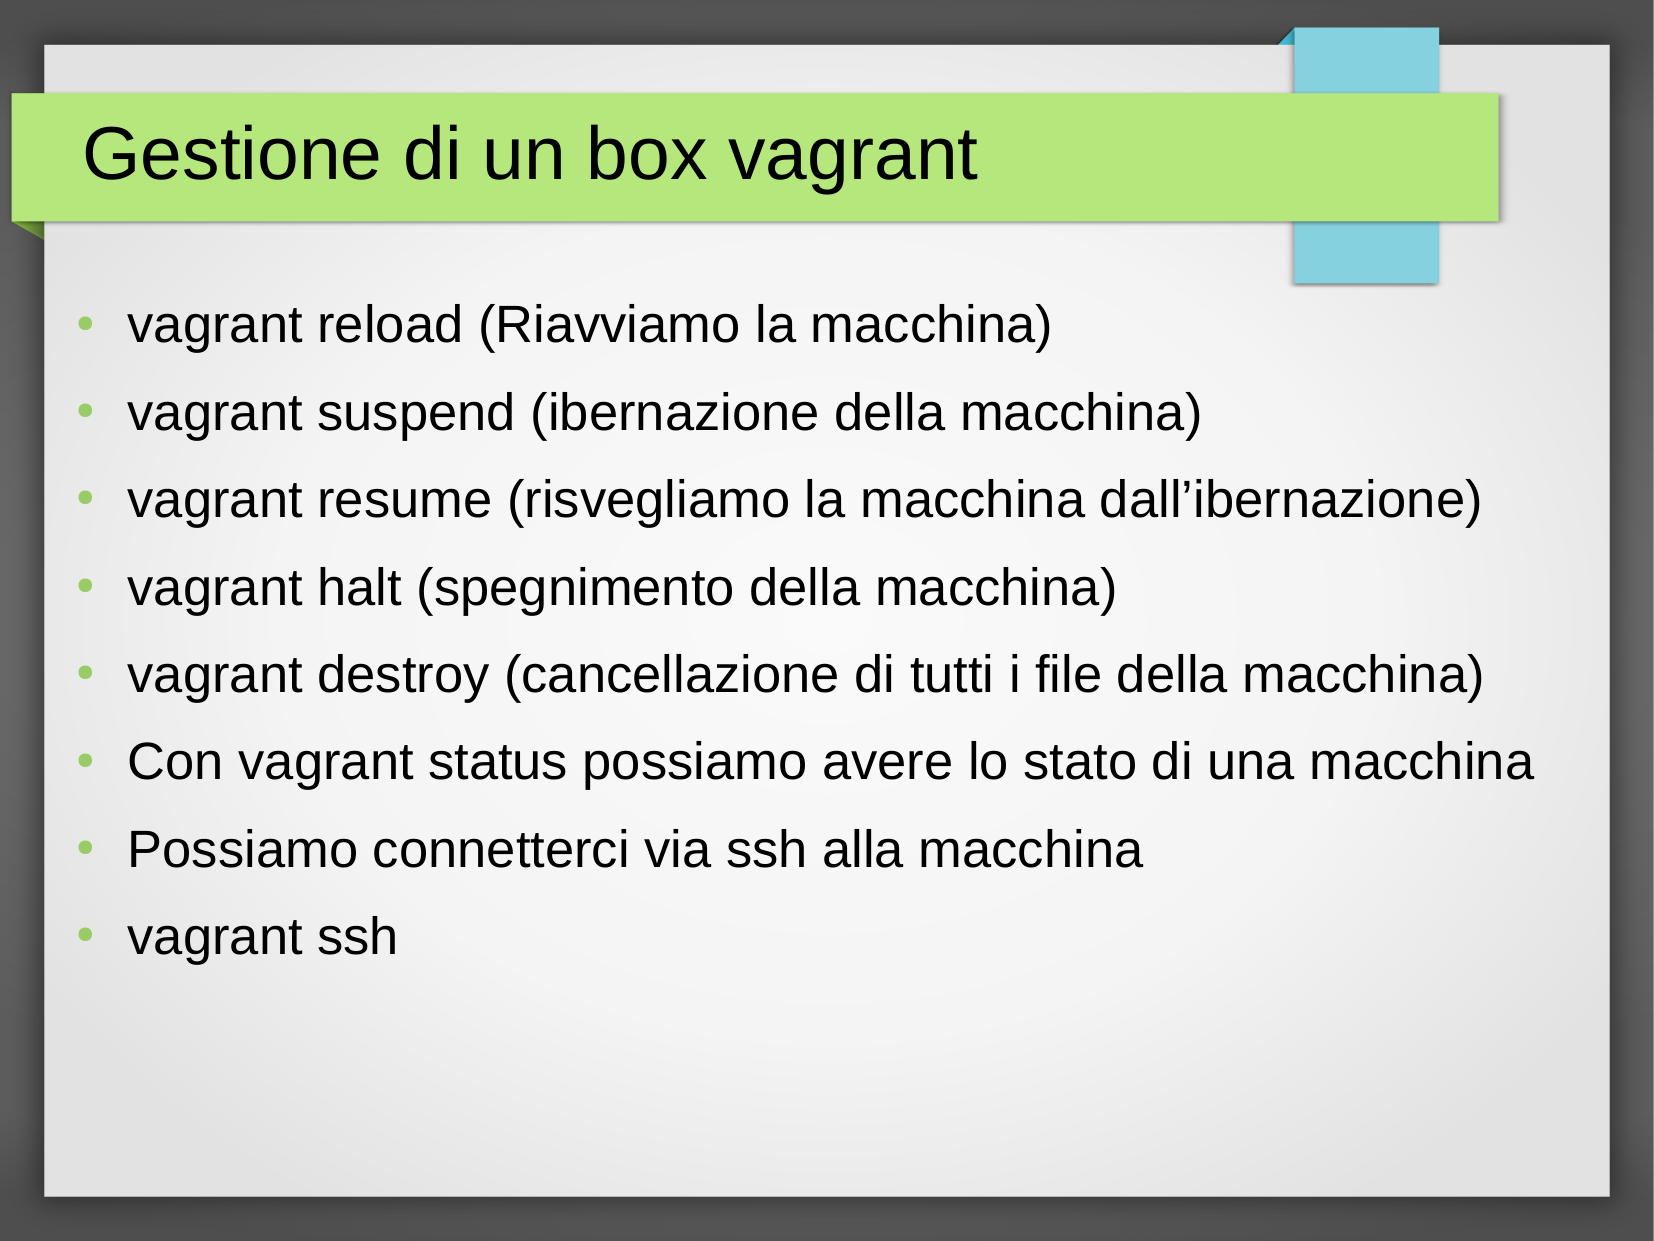

# Gestione di un box vagrant
vagrant reload (Riavviamo la macchina)
vagrant suspend (ibernazione della macchina)
vagrant resume (risvegliamo la macchina dall’ibernazione)
vagrant halt (spegnimento della macchina)
vagrant destroy (cancellazione di tutti i file della macchina)
Con vagrant status possiamo avere lo stato di una macchina
Possiamo connetterci via ssh alla macchina
vagrant ssh